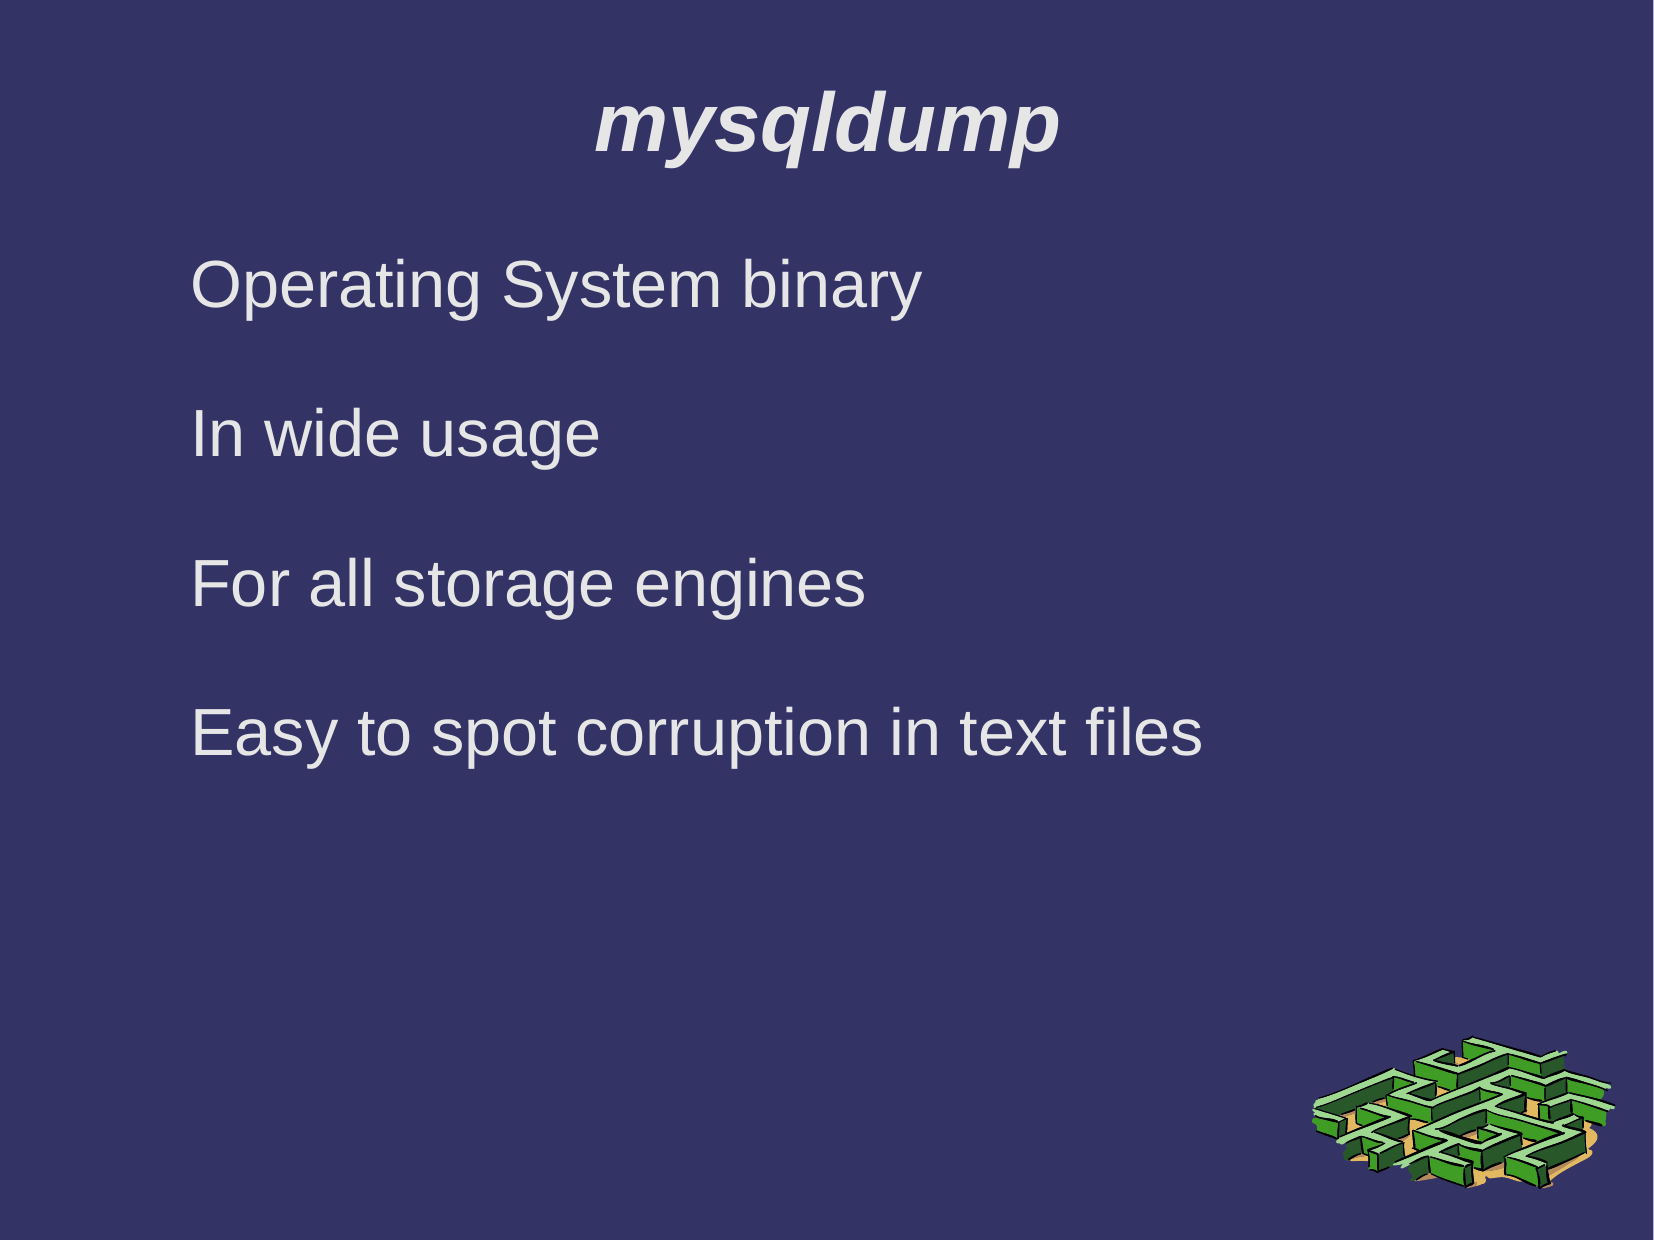

# mysqldump
Operating System binary
In wide usage
For all storage engines
Easy to spot corruption in text files